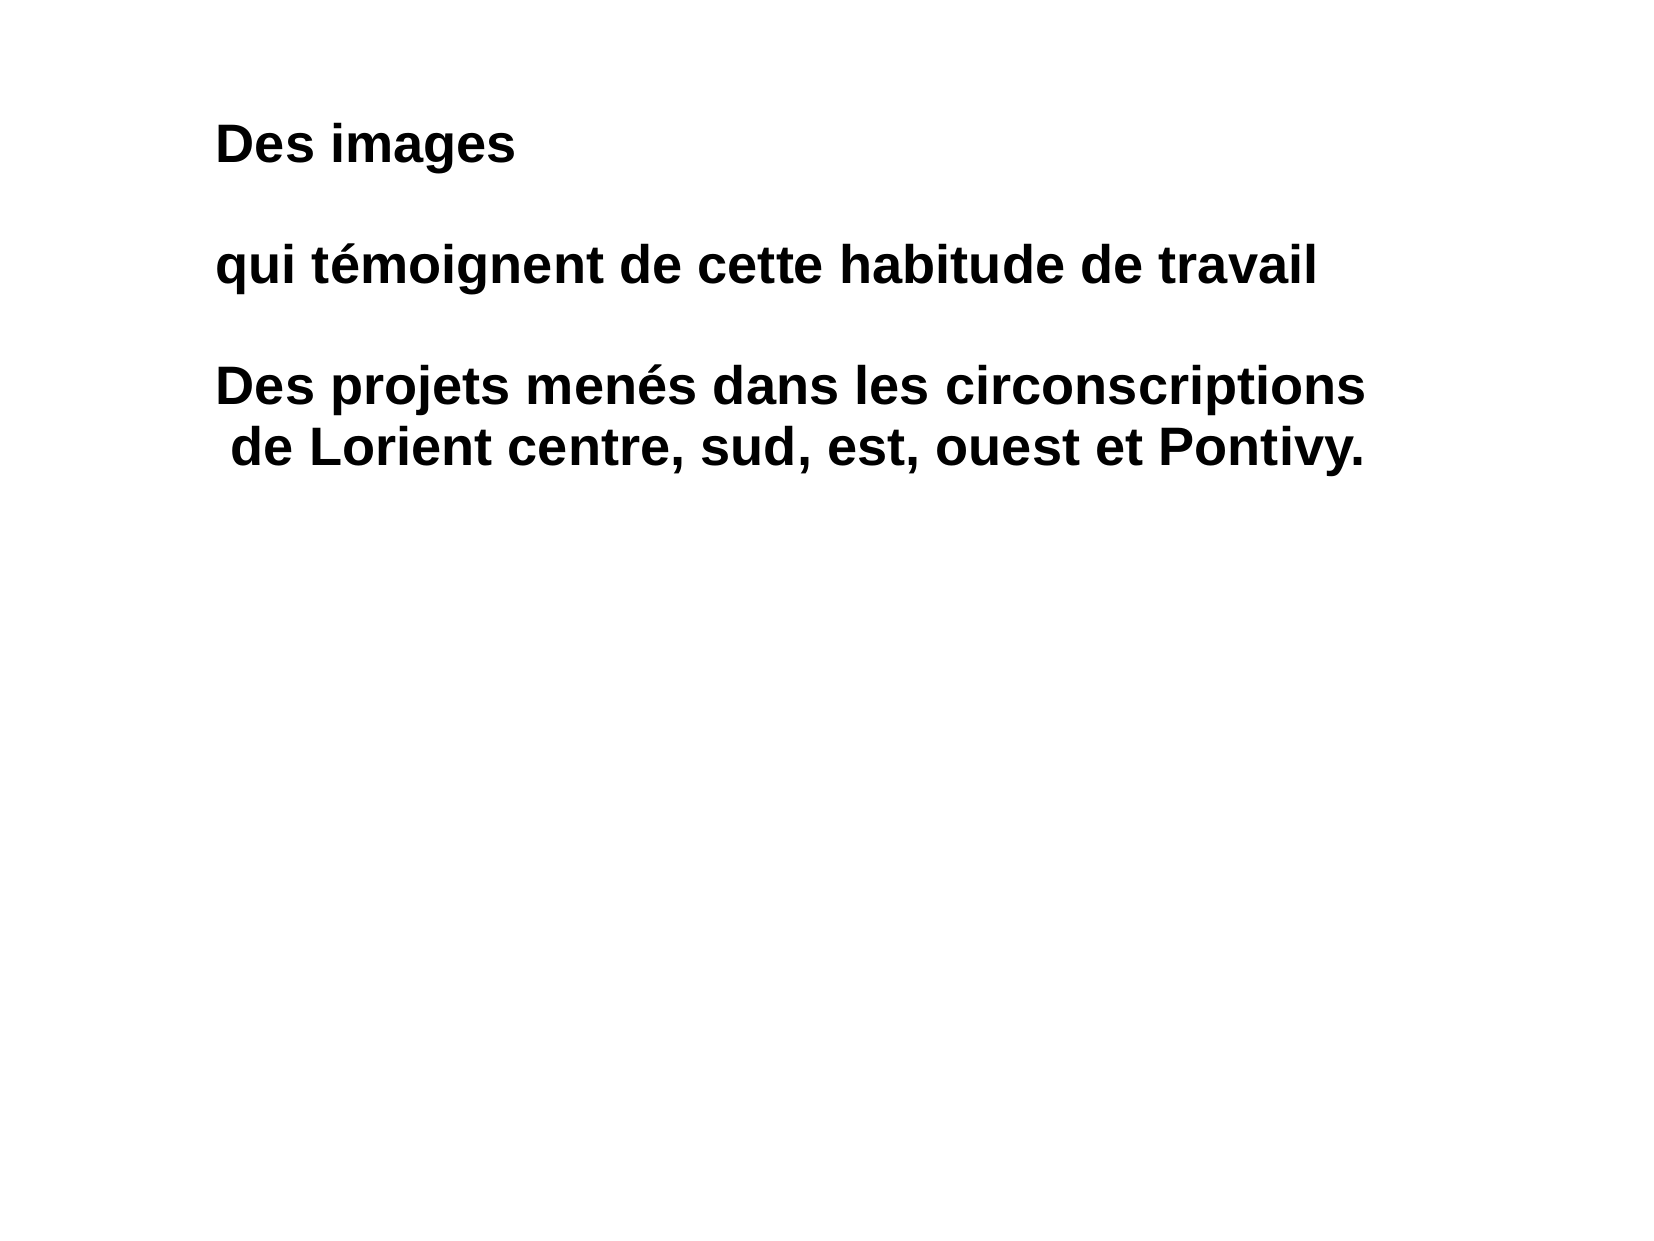

Des images
qui témoignent de cette habitude de travail
Des projets menés dans les circonscriptions
 de Lorient centre, sud, est, ouest et Pontivy.